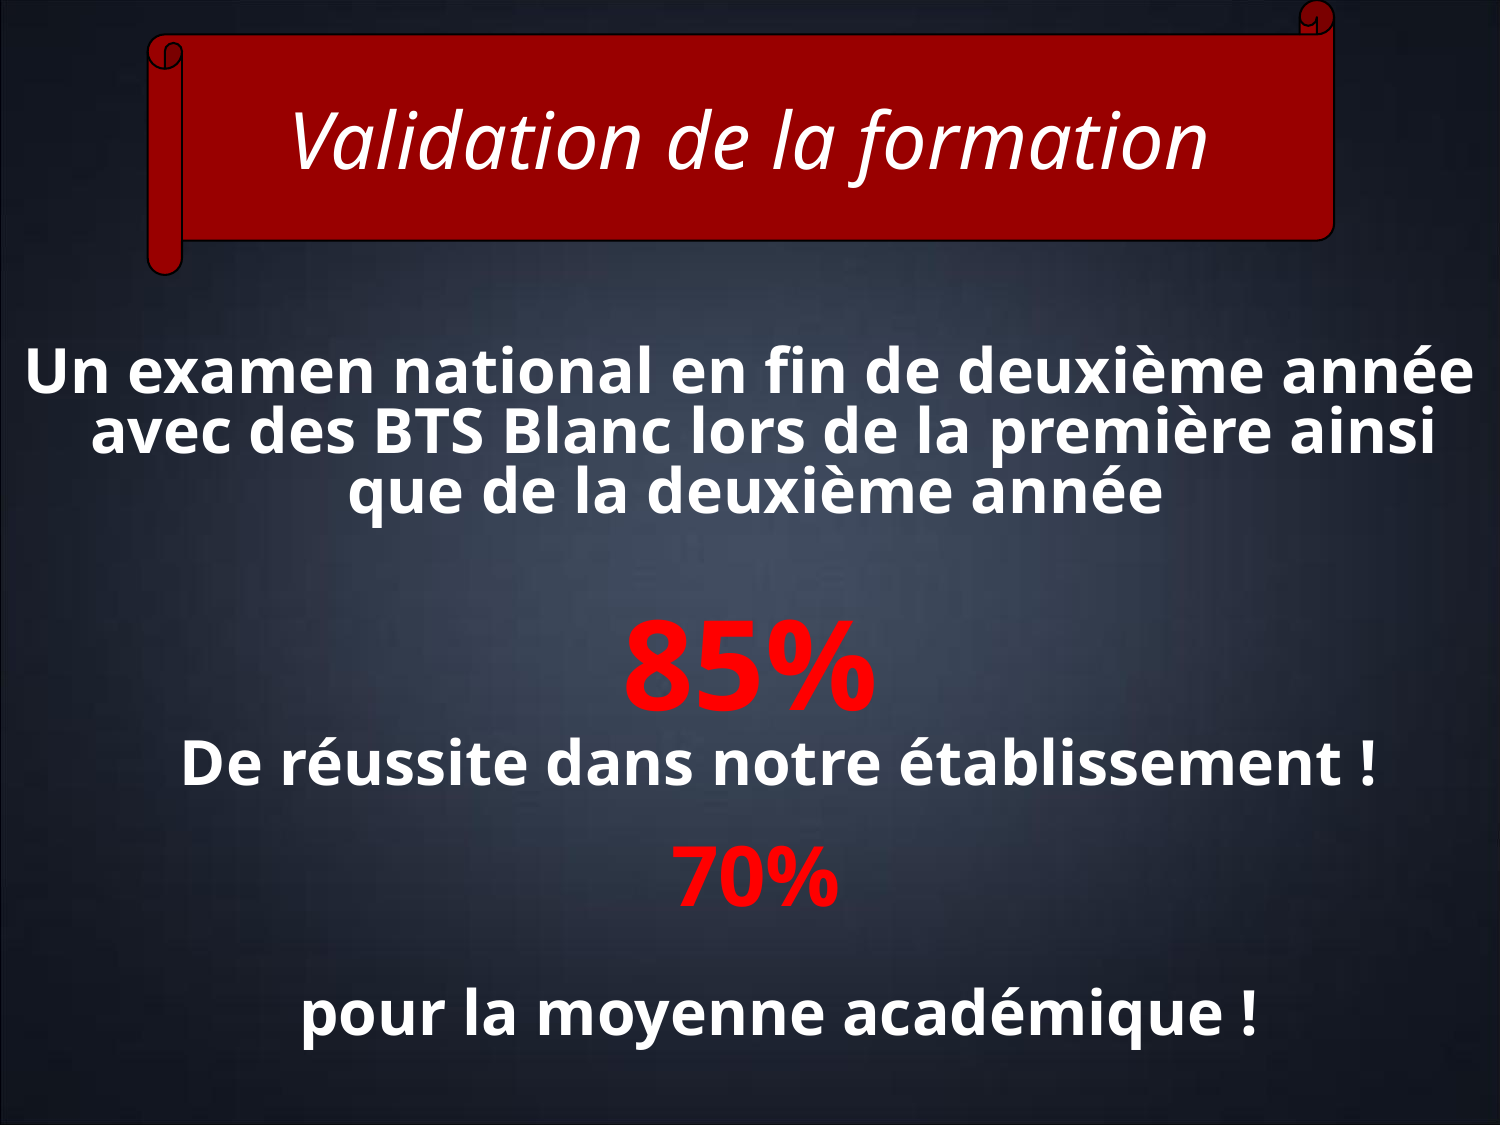

Validation de la formation
# Un examen national en fin de deuxième année avec des BTS Blanc lors de la première ainsi que de la deuxième année
85%
De réussite dans notre établissement !
pour la moyenne académique !
70%